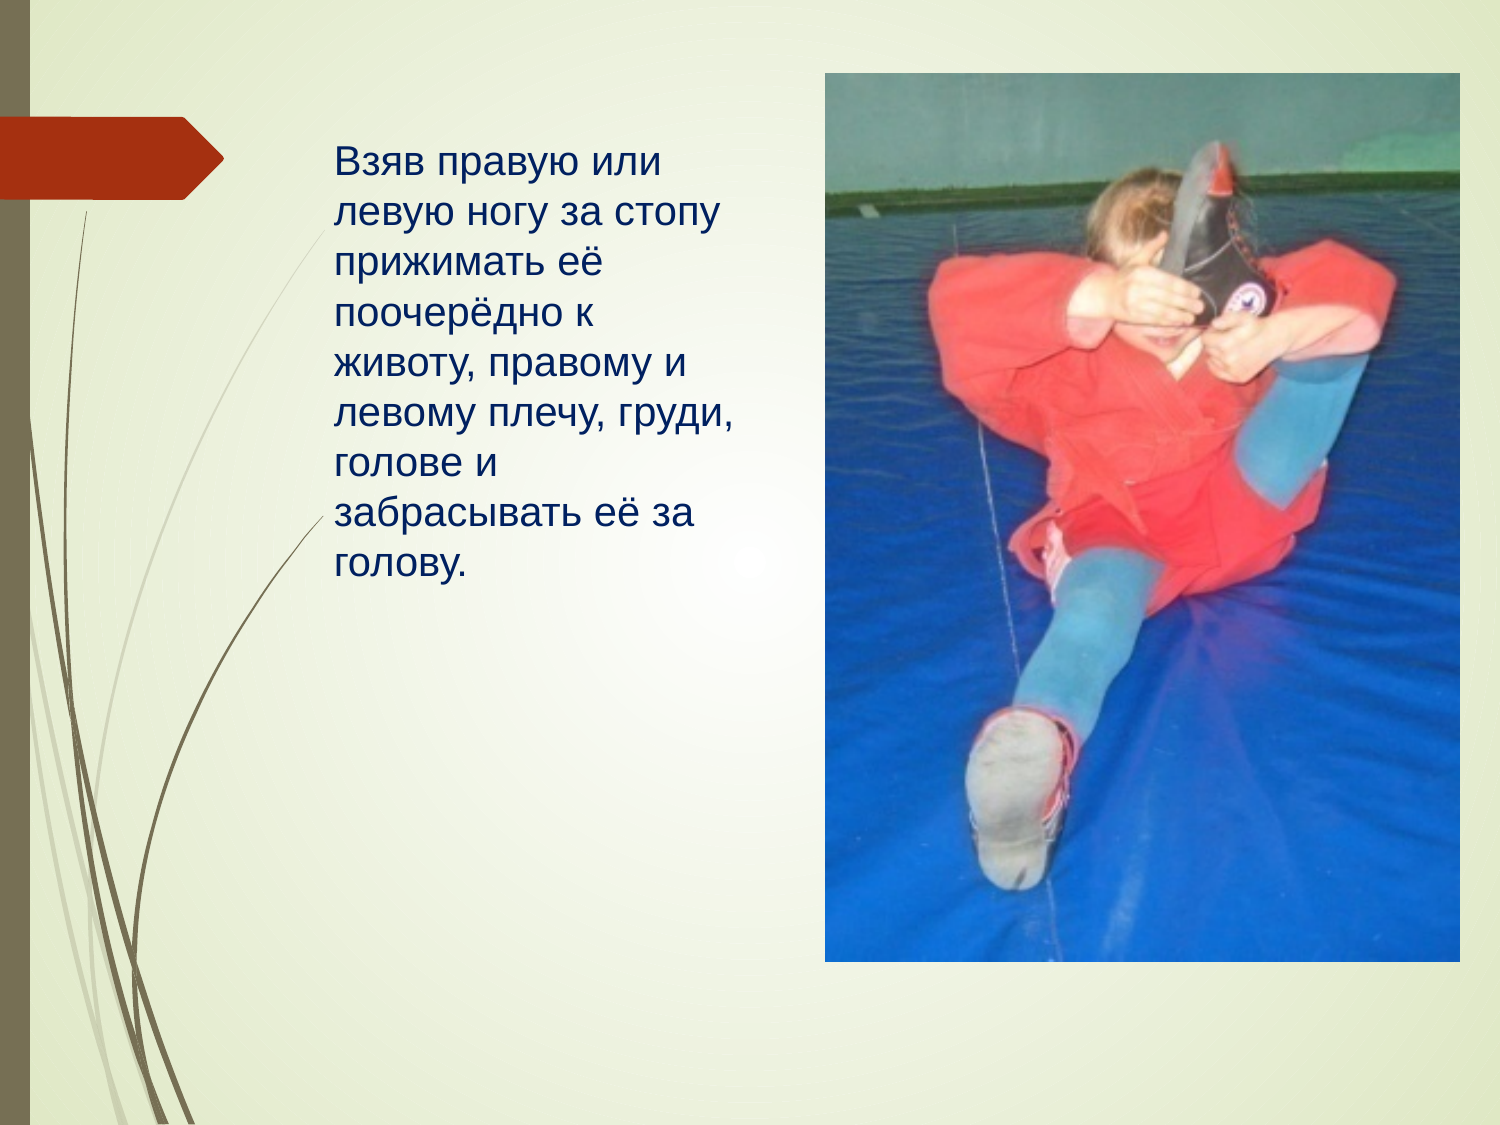

# Взяв правую или левую ногу за стопу прижимать её поочерёдно к животу, правому и левому плечу, груди, голове и забрасывать её за голову.